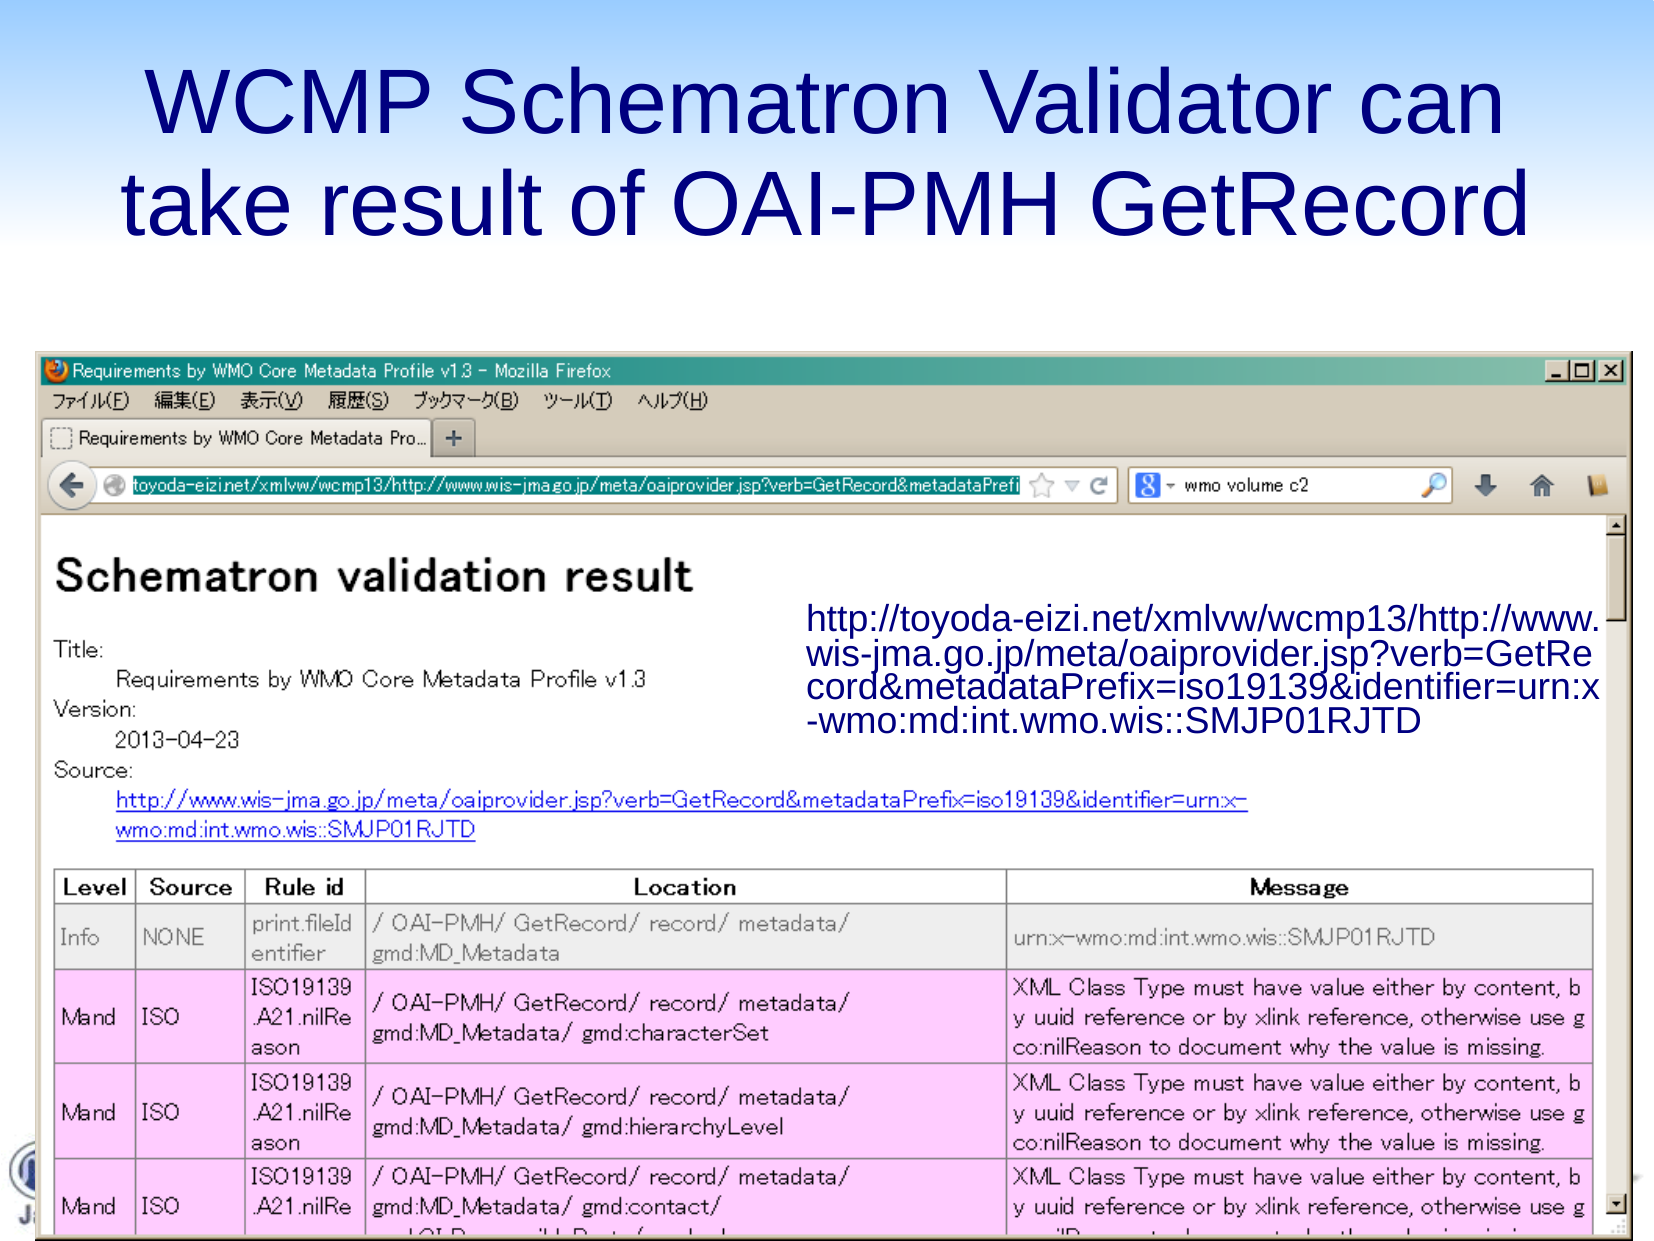

# WCMP Schematron Validator can take result of OAI-PMH GetRecord
http://toyoda-eizi.net/xmlvw/wcmp13/http://www.wis-jma.go.jp/meta/oaiprovider.jsp?verb=GetRecord&metadataPrefix=iso19139&identifier=urn:x-wmo:md:int.wmo.wis::SMJP01RJTD